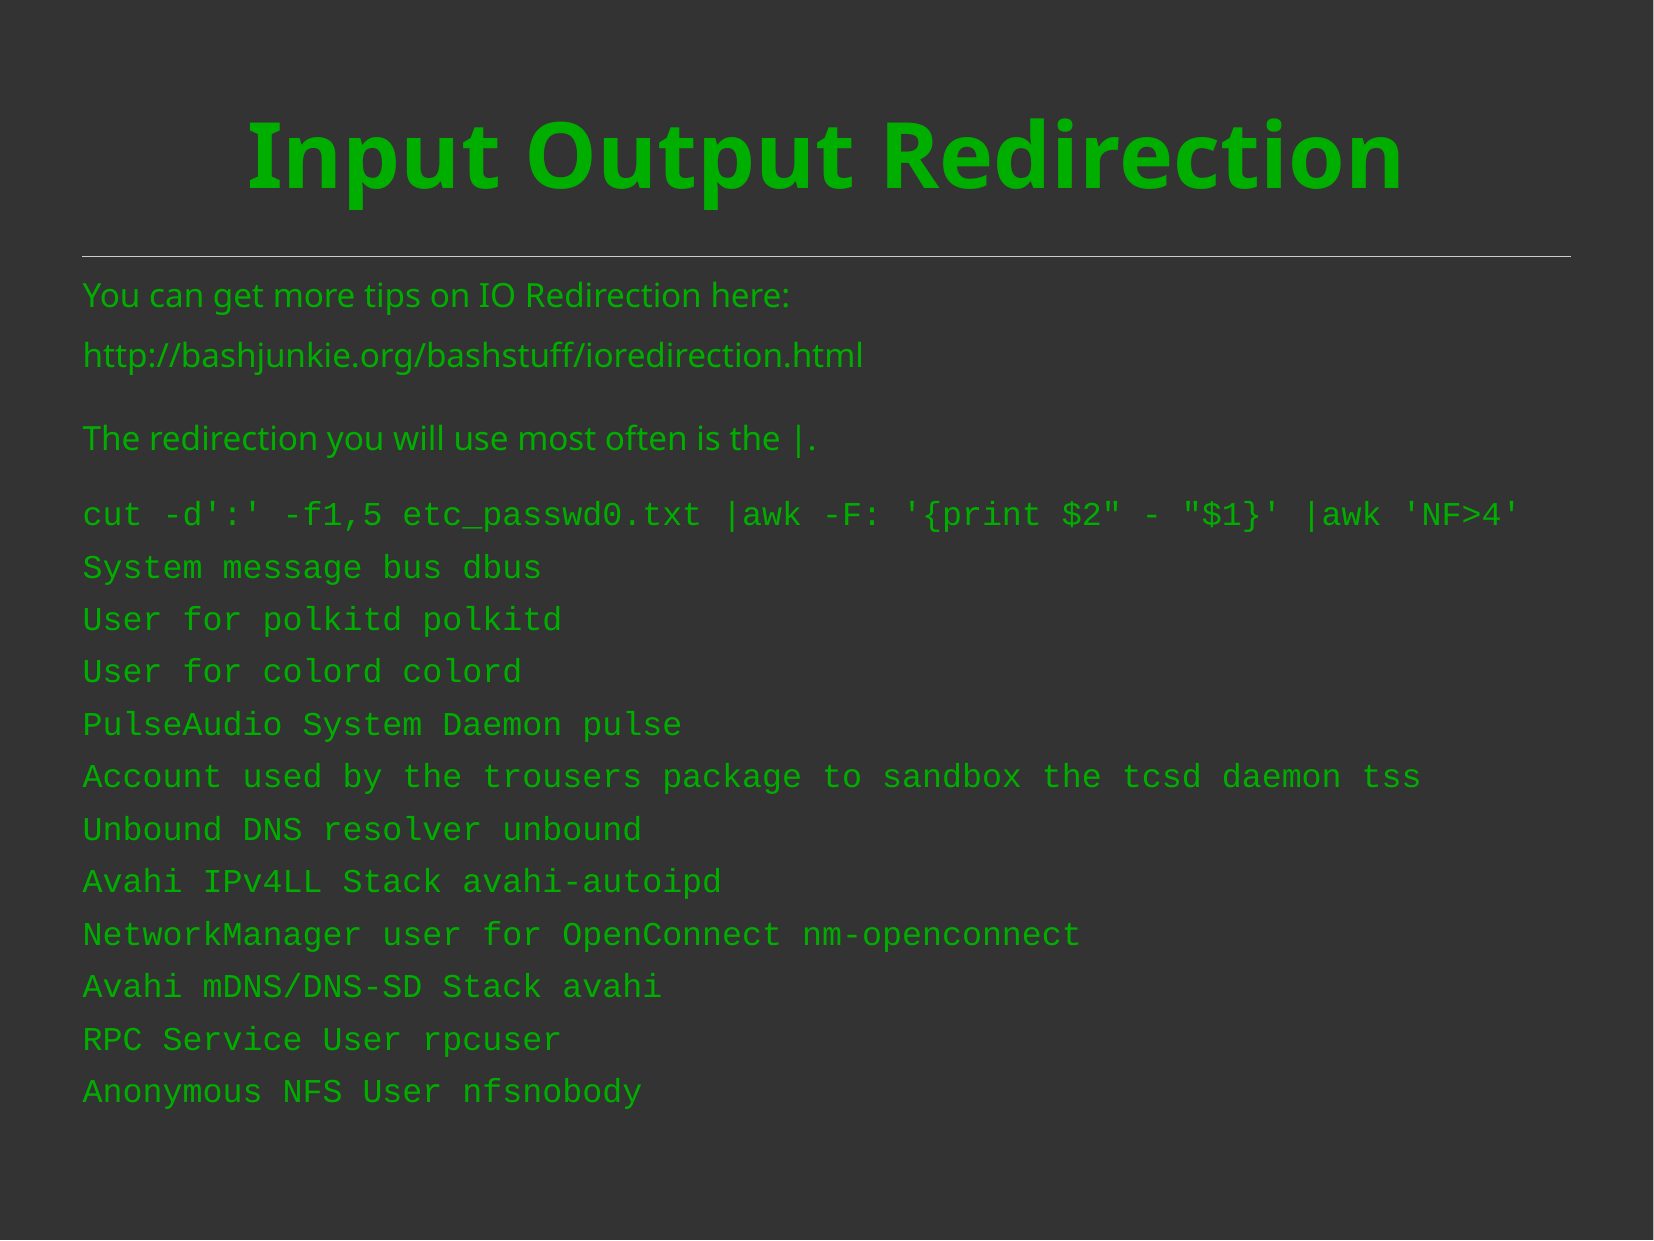

# Input Output Redirection
You can get more tips on IO Redirection here:
http://bashjunkie.org/bashstuff/ioredirection.html
The redirection you will use most often is the |.
cut -d':' -f1,5 etc_passwd0.txt |awk -F: '{print $2" - "$1}' |awk 'NF>4'
System message bus dbus
User for polkitd polkitd
User for colord colord
PulseAudio System Daemon pulse
Account used by the trousers package to sandbox the tcsd daemon tss
Unbound DNS resolver unbound
Avahi IPv4LL Stack avahi-autoipd
NetworkManager user for OpenConnect nm-openconnect
Avahi mDNS/DNS-SD Stack avahi
RPC Service User rpcuser
Anonymous NFS User nfsnobody